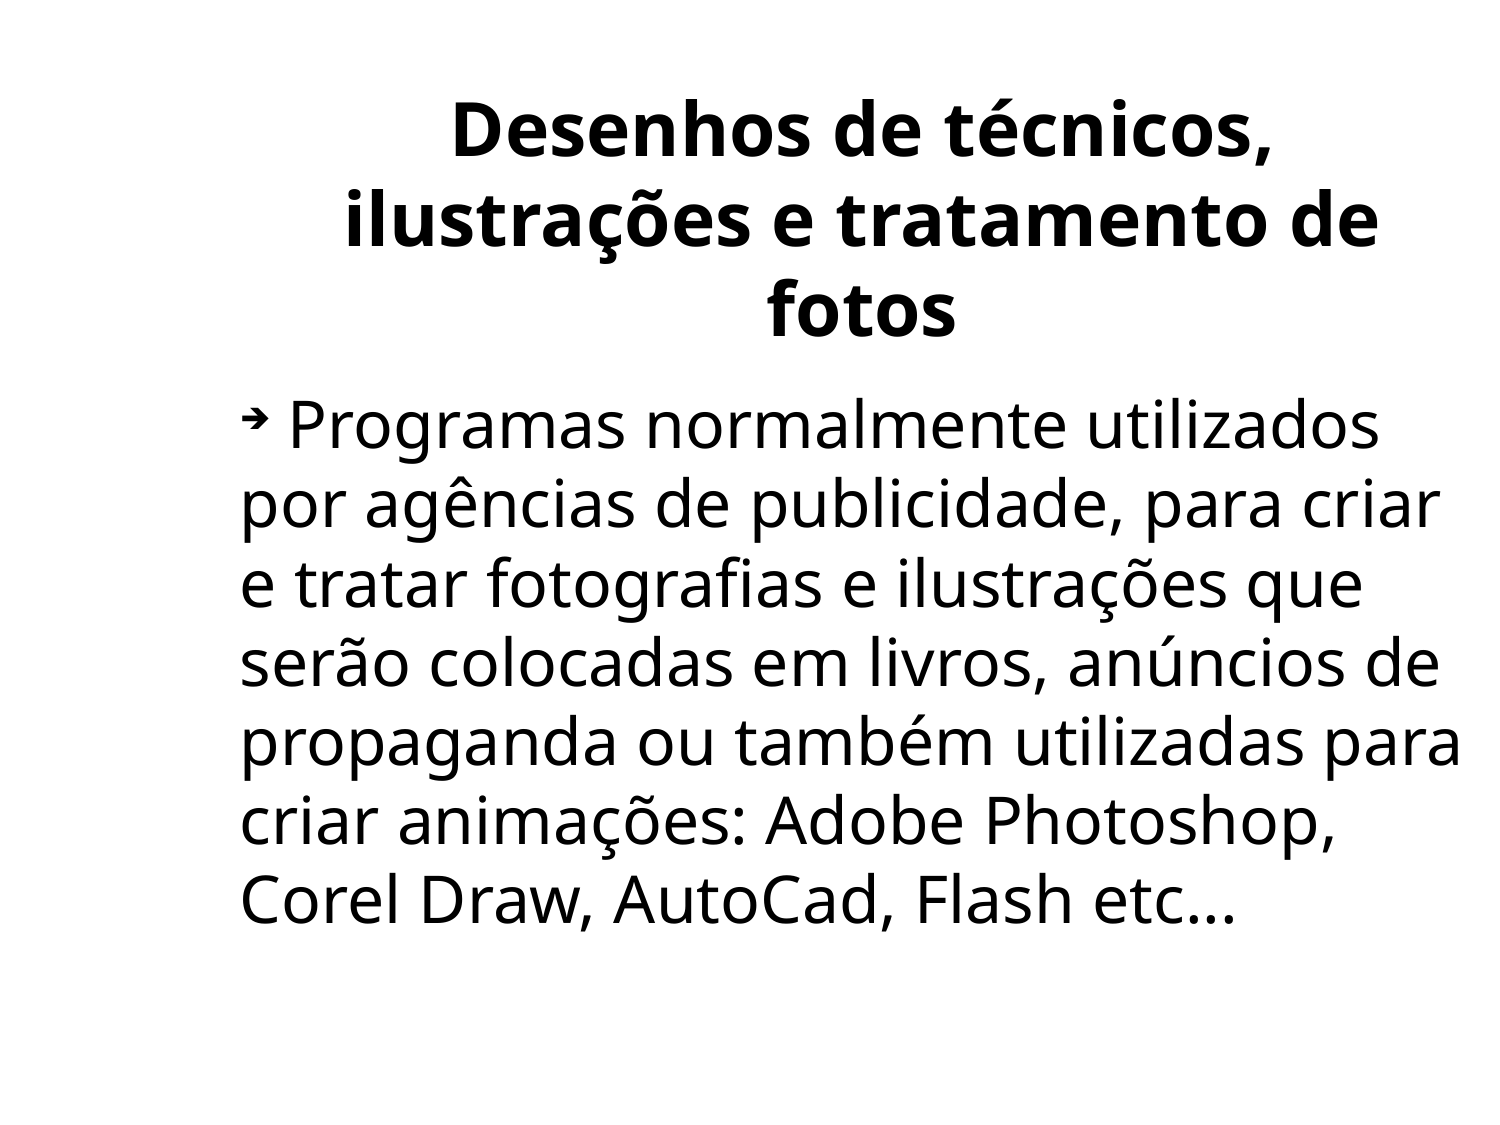

# Desenhos de técnicos, ilustrações e tratamento de fotos
 Programas normalmente utilizados por agências de publicidade, para criar e tratar fotografias e ilustrações que serão colocadas em livros, anúncios de propaganda ou também utilizadas para criar animações: Adobe Photoshop, Corel Draw, AutoCad, Flash etc...